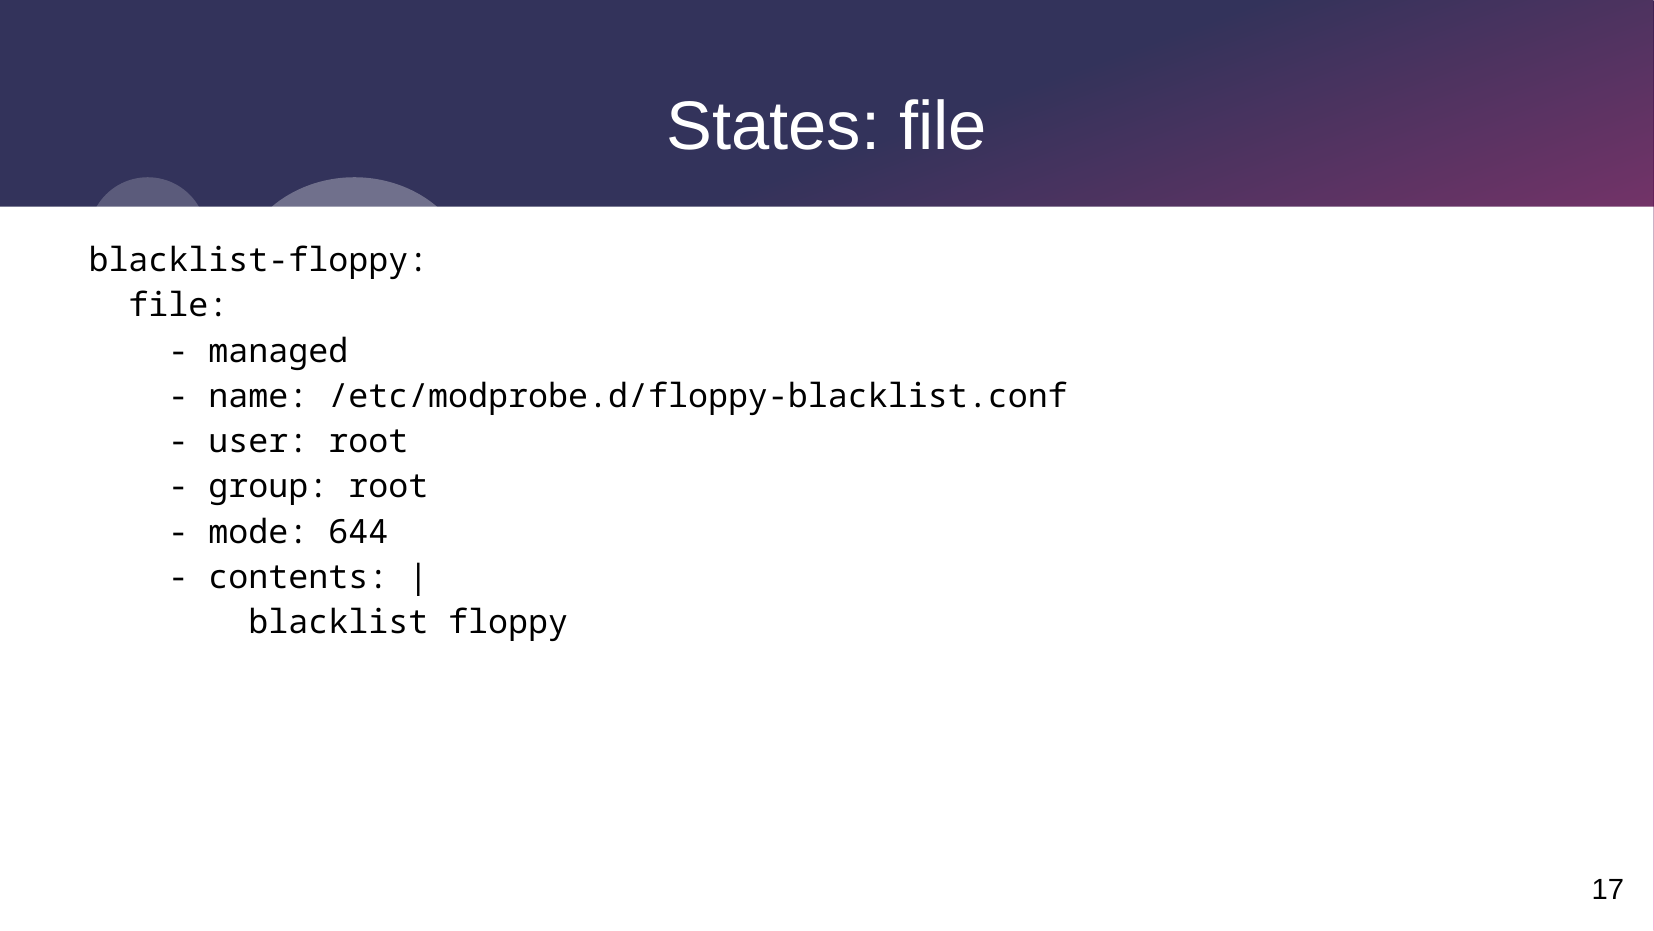

# States: file
blacklist-floppy:
 file:
 - managed
 - name: /etc/modprobe.d/floppy-blacklist.conf
 - user: root
 - group: root
 - mode: 644
 - contents: |
 blacklist floppy